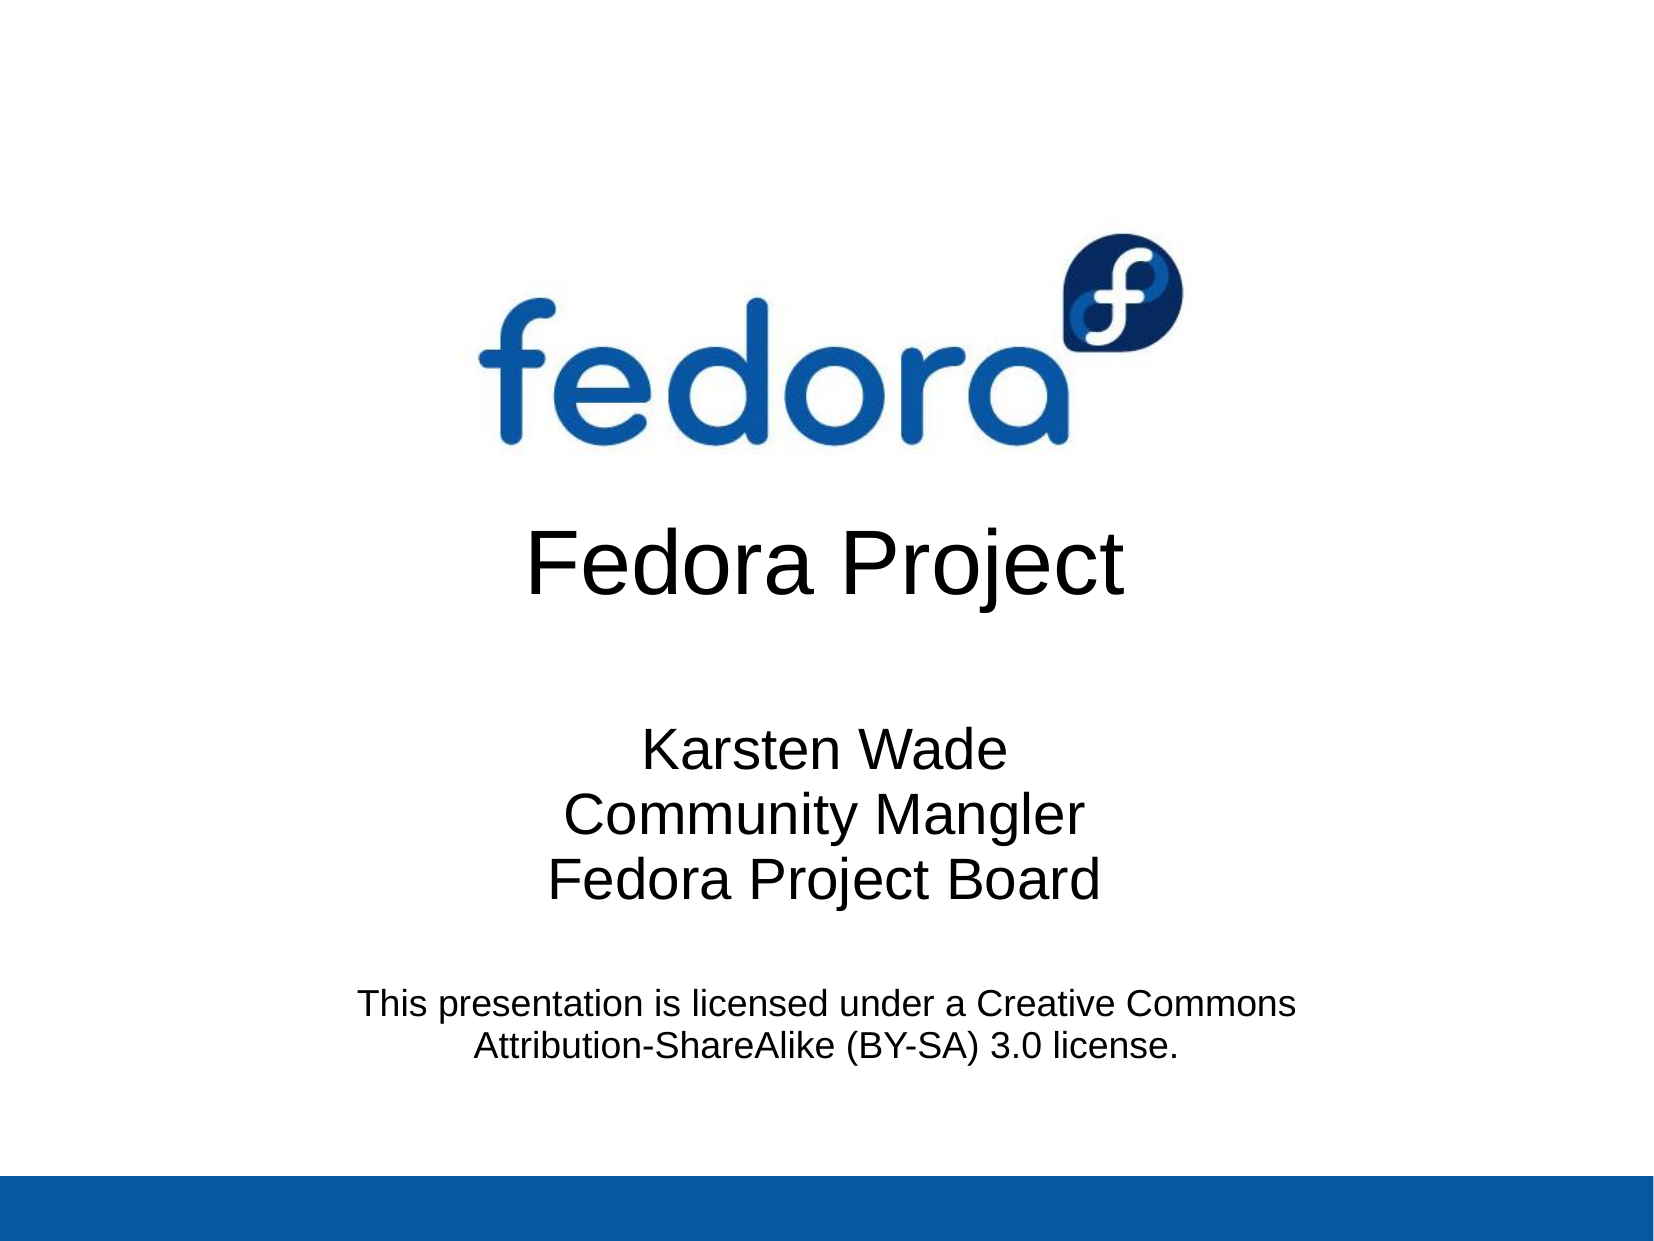

# Fedora Project Karsten Wade Community Mangler Fedora Project Board
This presentation is licensed under a Creative Commons
Attribution-ShareAlike (BY-SA) 3.0 license.